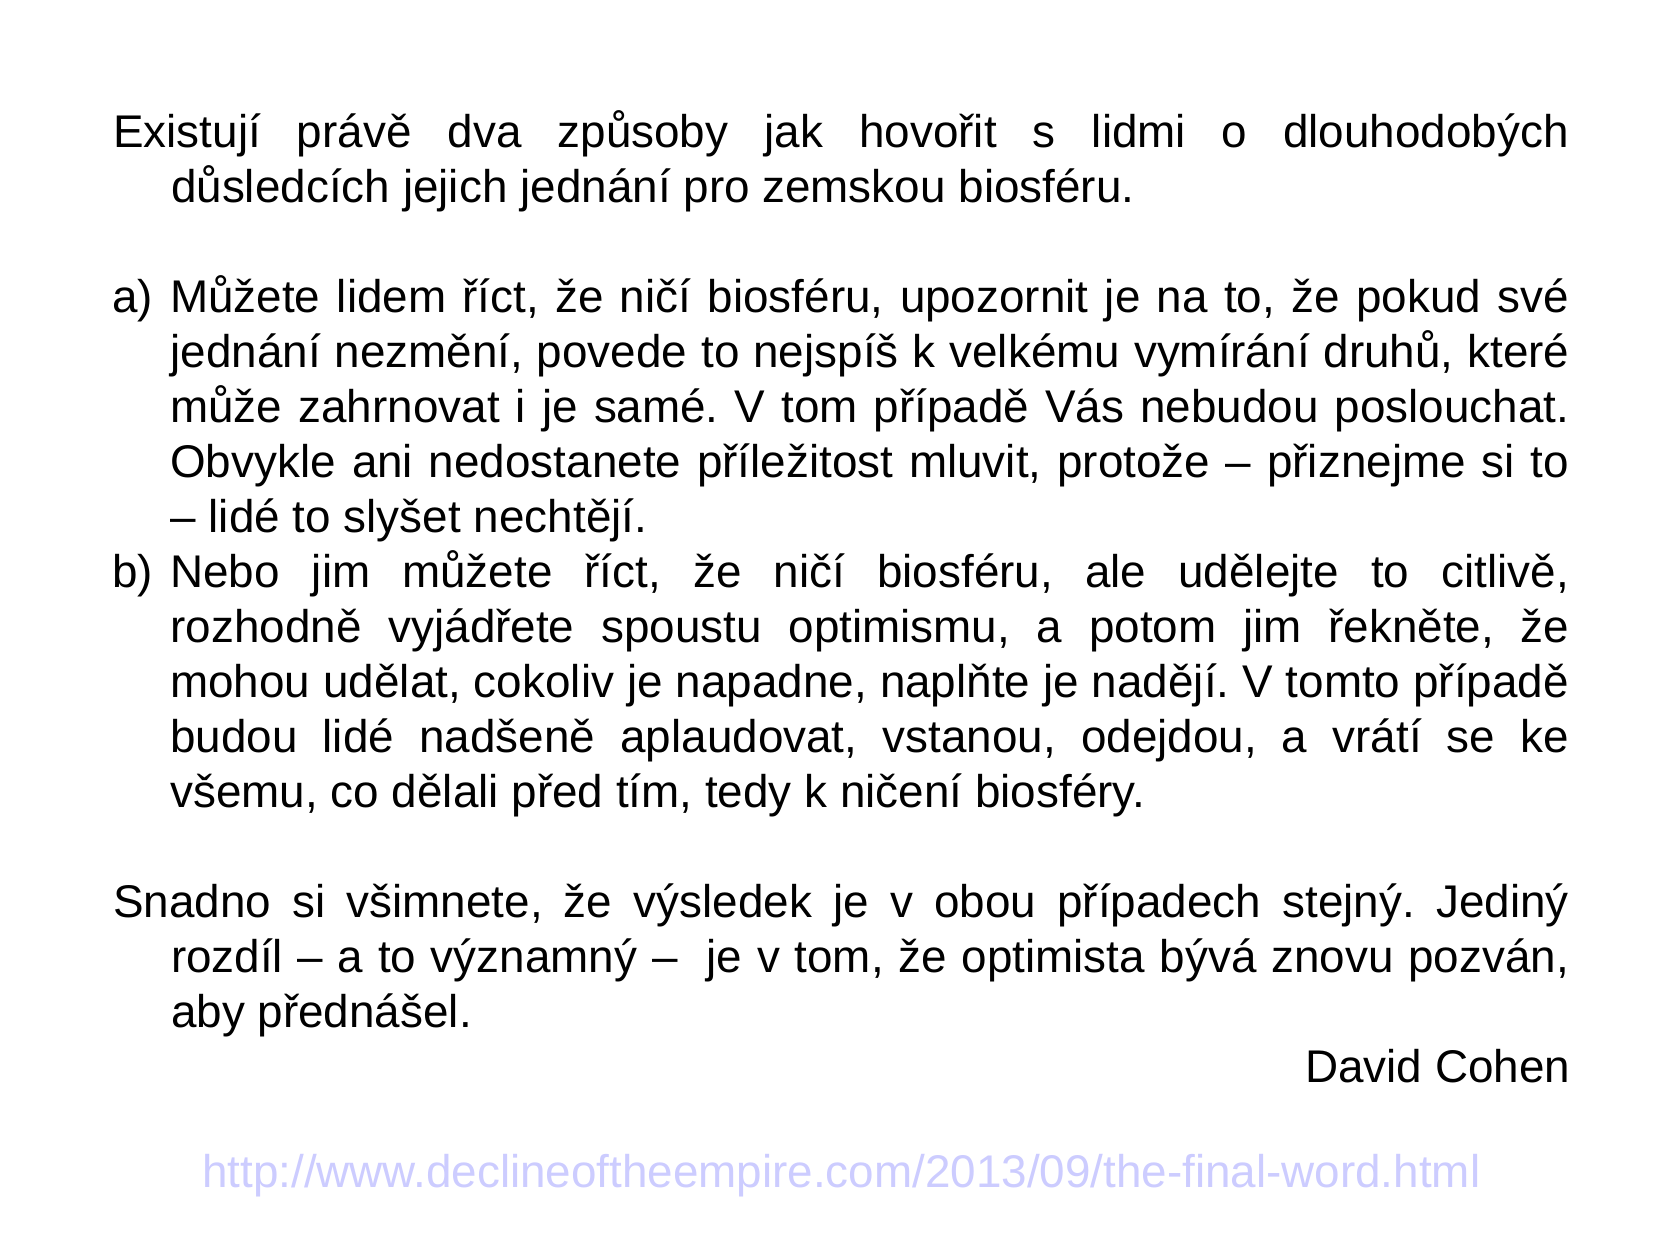

# Existují právě dva způsoby jak hovořit s lidmi o dlouhodobých důsledcích jejich jednání pro zemskou biosféru.
Můžete lidem říct, že ničí biosféru, upozornit je na to, že pokud své jednání nezmění, povede to nejspíš k velkému vymírání druhů, které může zahrnovat i je samé. V tom případě Vás nebudou poslouchat. Obvykle ani nedostanete příležitost mluvit, protože – přiznejme si to – lidé to slyšet nechtějí.
Nebo jim můžete říct, že ničí biosféru, ale udělejte to citlivě, rozhodně vyjádřete spoustu optimismu, a potom jim řekněte, že mohou udělat, cokoliv je napadne, naplňte je nadějí. V tomto případě budou lidé nadšeně aplaudovat, vstanou, odejdou, a vrátí se ke všemu, co dělali před tím, tedy k ničení biosféry.
Snadno si všimnete, že výsledek je v obou případech stejný. Jediný rozdíl – a to významný – je v tom, že optimista bývá znovu pozván, aby přednášel.
David Cohen
http://www.declineoftheempire.com/2013/09/the-final-word.html